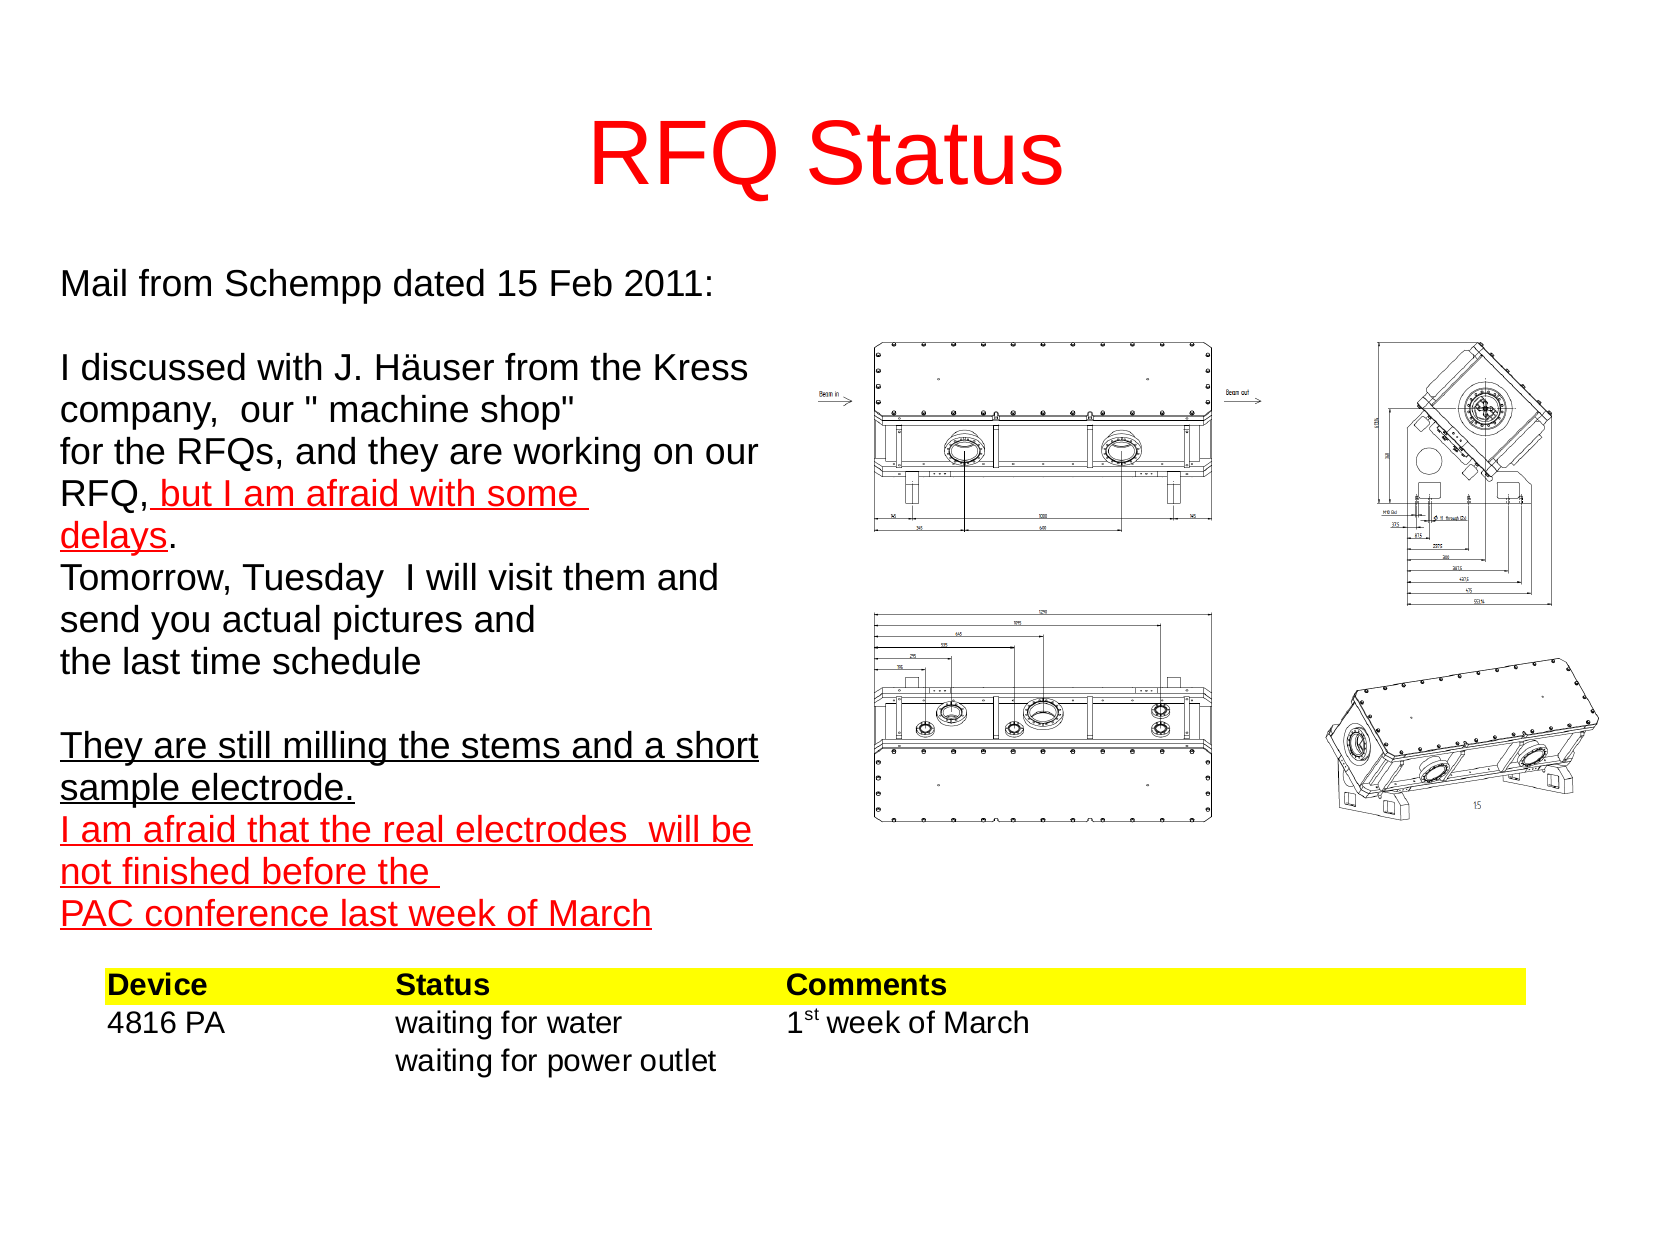

# RFQ Status
Mail from Schempp dated 15 Feb 2011:
I discussed with J. Häuser from the Kress company, our " machine shop"
for the RFQs, and they are working on our RFQ, but I am afraid with some
delays.
Tomorrow, Tuesday I will visit them and send you actual pictures and
the last time schedule
They are still milling the stems and a short sample electrode.
I am afraid that the real electrodes will be not finished before the
PAC conference last week of March